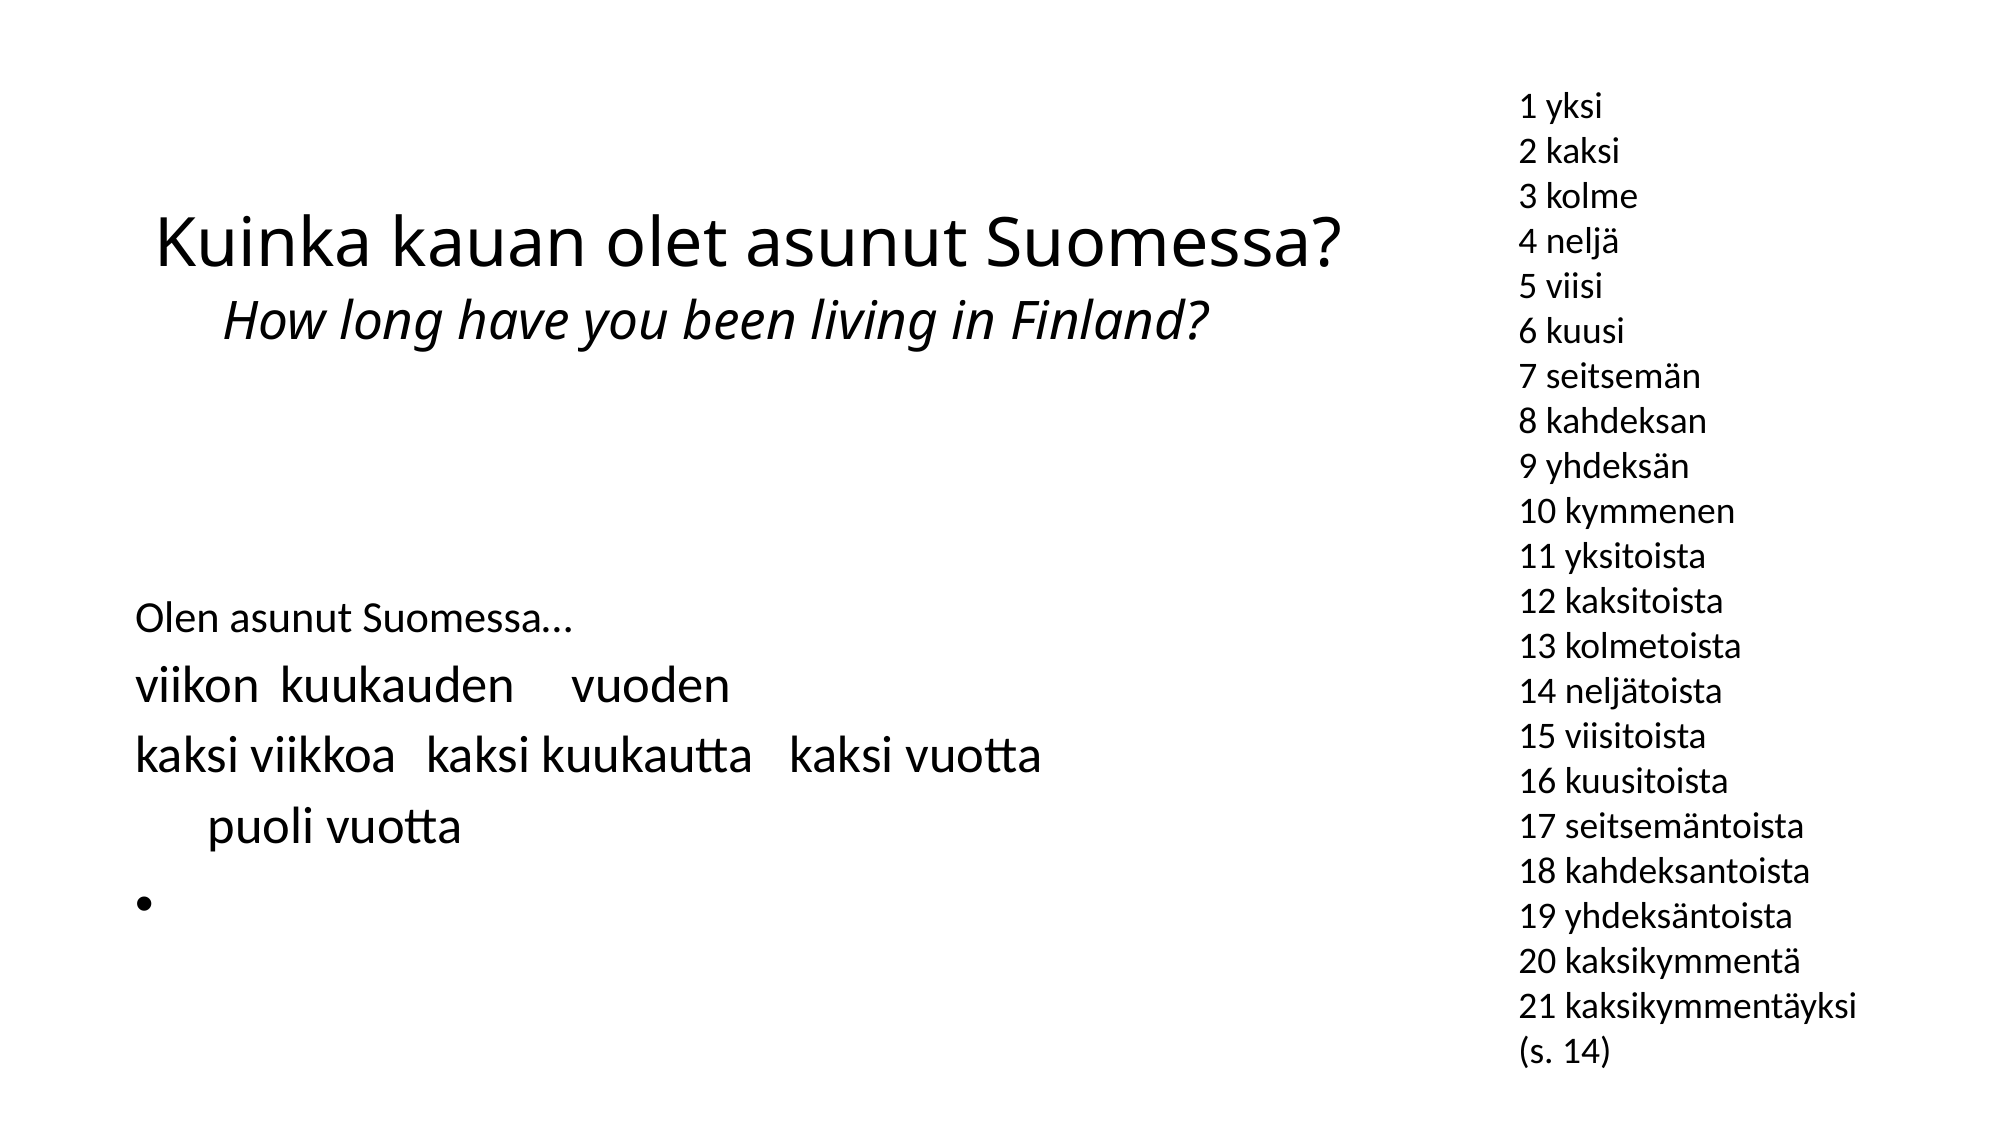

1 yksi
2 kaksi
3 kolme
4 neljä
5 viisi
6 kuusi
7 seitsemän
8 kahdeksan
9 yhdeksän
10 kymmenen
11 yksitoista
12 kaksitoista
13 kolmetoista
14 neljätoista
15 viisitoista
16 kuusitoista
17 seitsemäntoista
18 kahdeksantoista
19 yhdeksäntoista
20 kaksikymmentä
21 kaksikymmentäyksi
(s. 14)
# Kuinka kauan olet asunut Suomessa? How long have you been living in Finland?
Olen asunut Suomessa…
viikon			kuukauden		vuoden
kaksi viikkoa		kaksi kuukautta	kaksi vuotta
						puoli vuotta